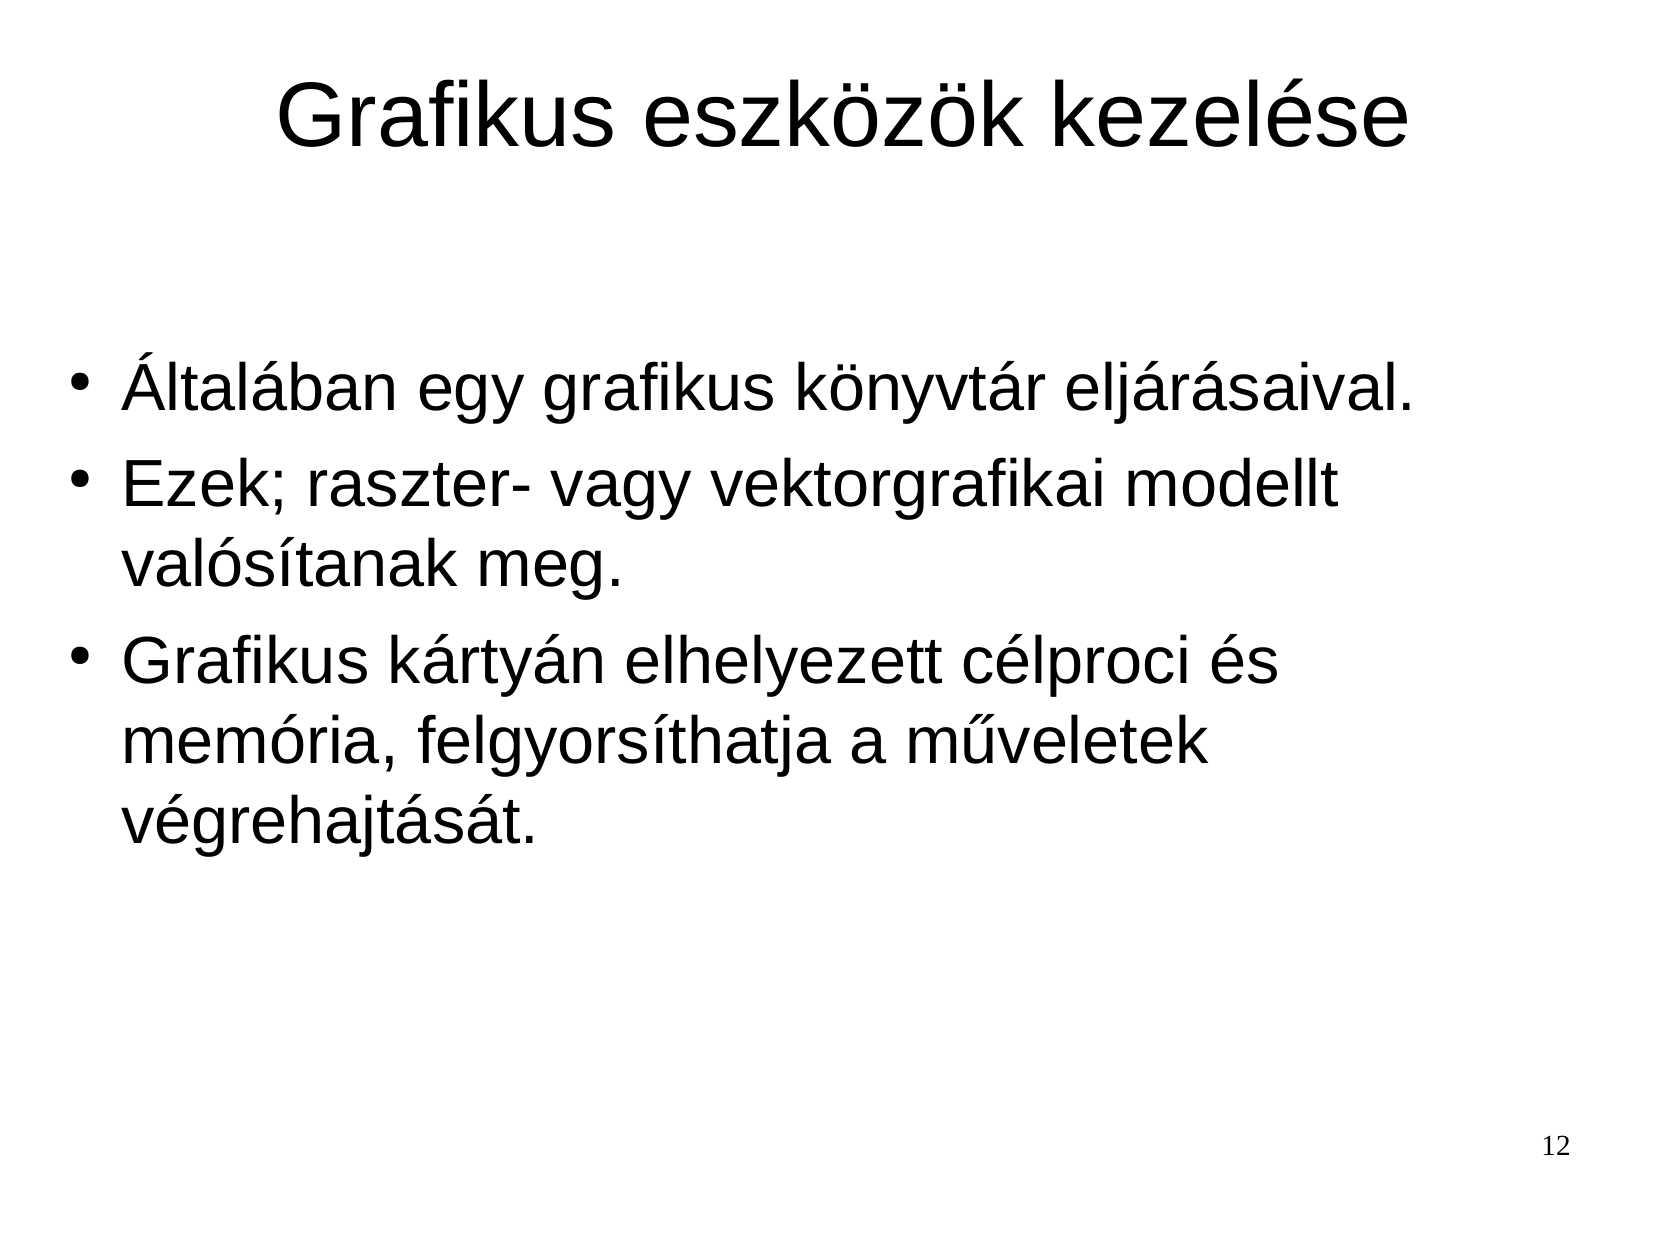

# Grafikus eszközök kezelése
Általában egy grafikus könyvtár eljárásaival.
Ezek; raszter- vagy vektorgrafikai modellt valósítanak meg.
Grafikus kártyán elhelyezett célproci és memória, felgyorsíthatja a műveletek végrehajtását.
12